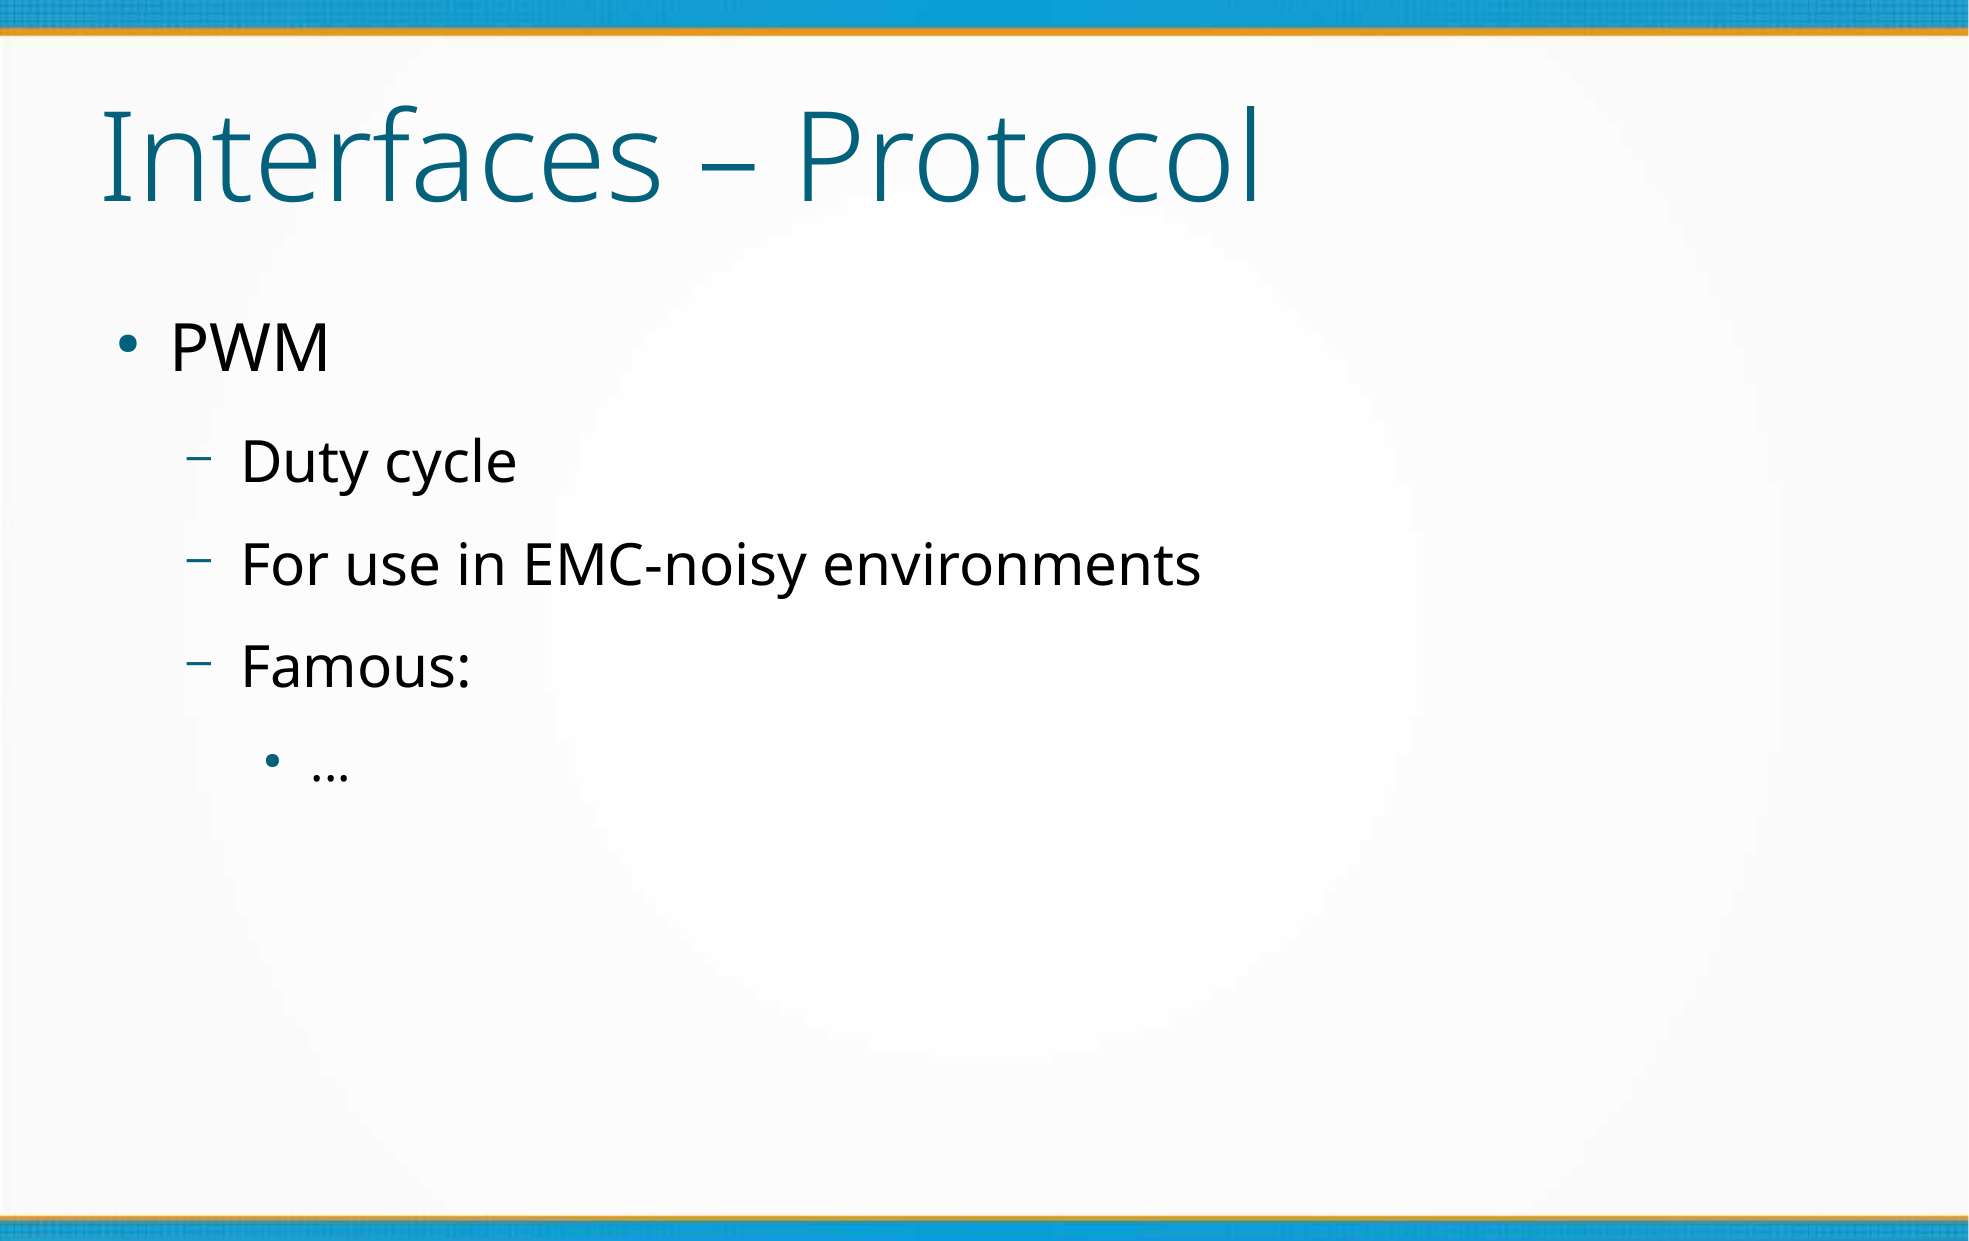

# Interfaces – Protocol
PWM
Duty cycle
For use in EMC-noisy environments
Famous:
...